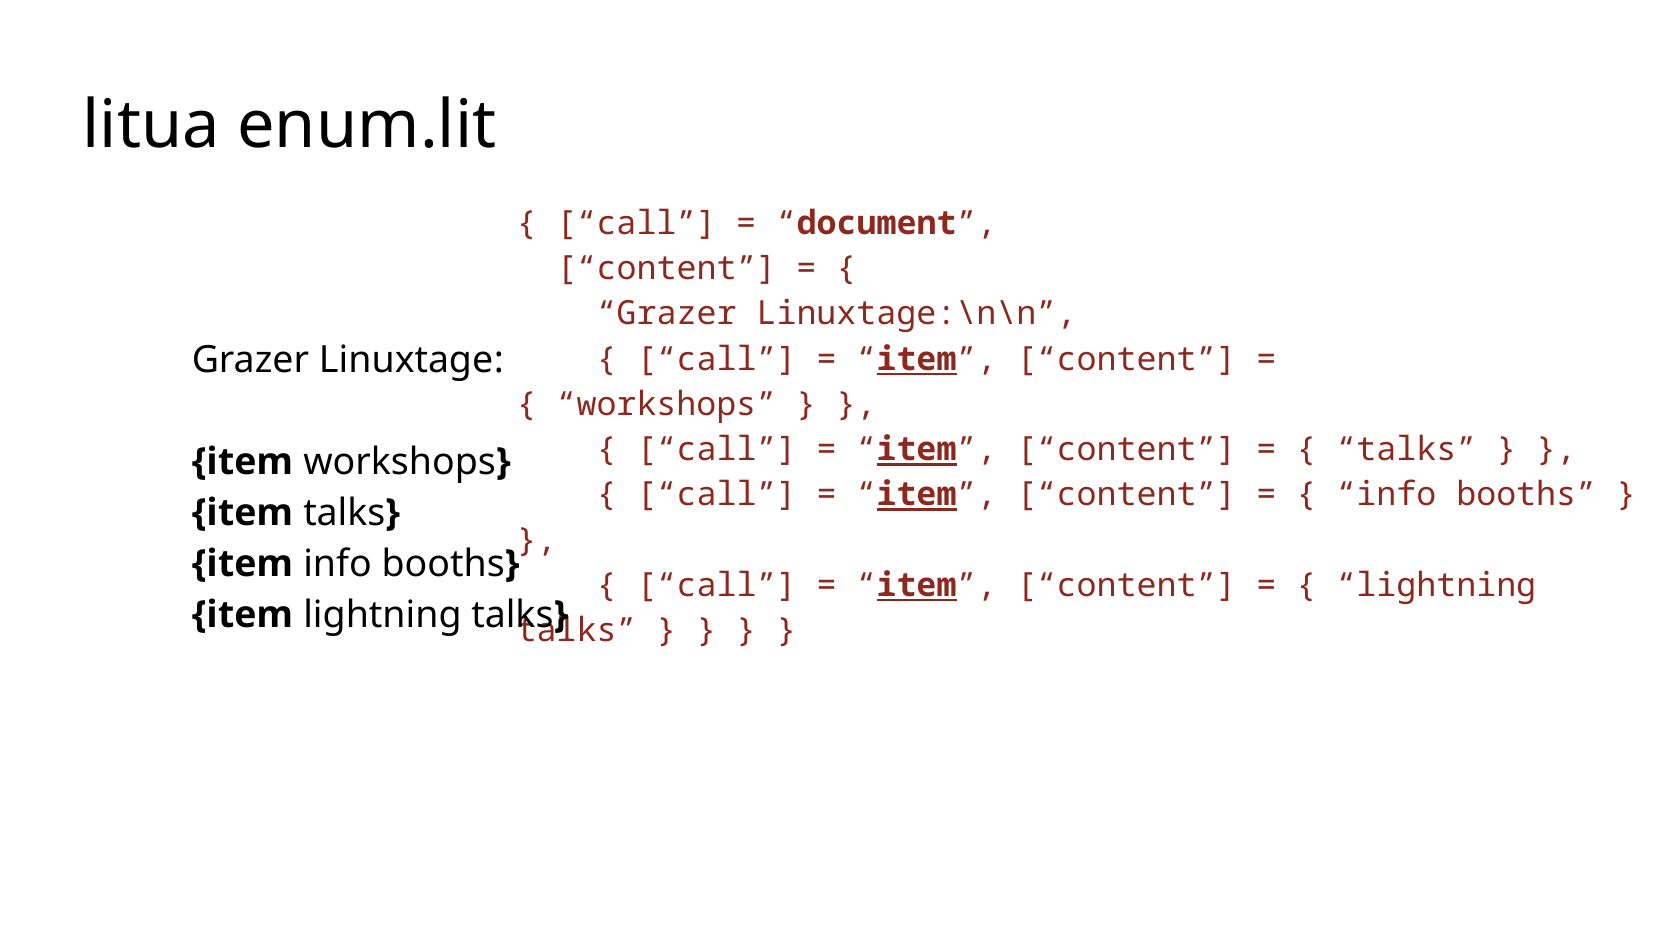

litua enum.lit
{ [“call”] = “document”,
 [“content”] = {
 “Grazer Linuxtage:\n\n”,
 { [“call”] = “item”, [“content”] = { “workshops” } },
 { [“call”] = “item”, [“content”] = { “talks” } },
 { [“call”] = “item”, [“content”] = { “info booths” } },
 { [“call”] = “item”, [“content”] = { “lightning talks” } } } }
Grazer Linuxtage:
{item workshops}
{item talks}
{item info booths}
{item lightning talks}